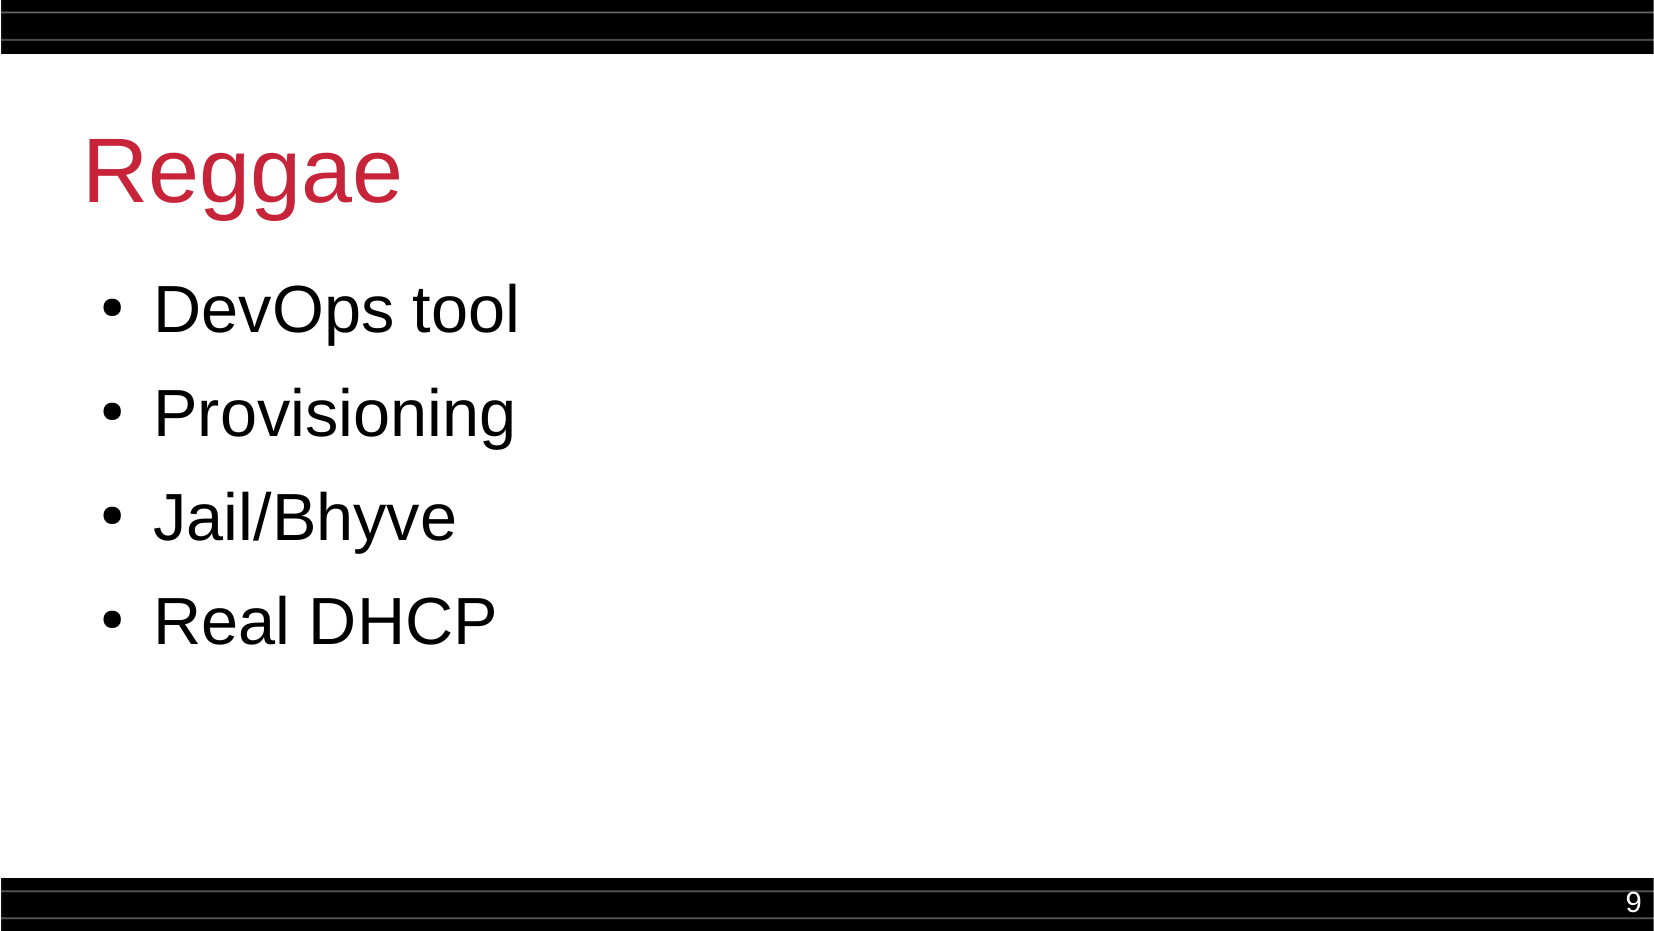

# Reggae
DevOps tool
Provisioning
Jail/Bhyve
Real DHCP